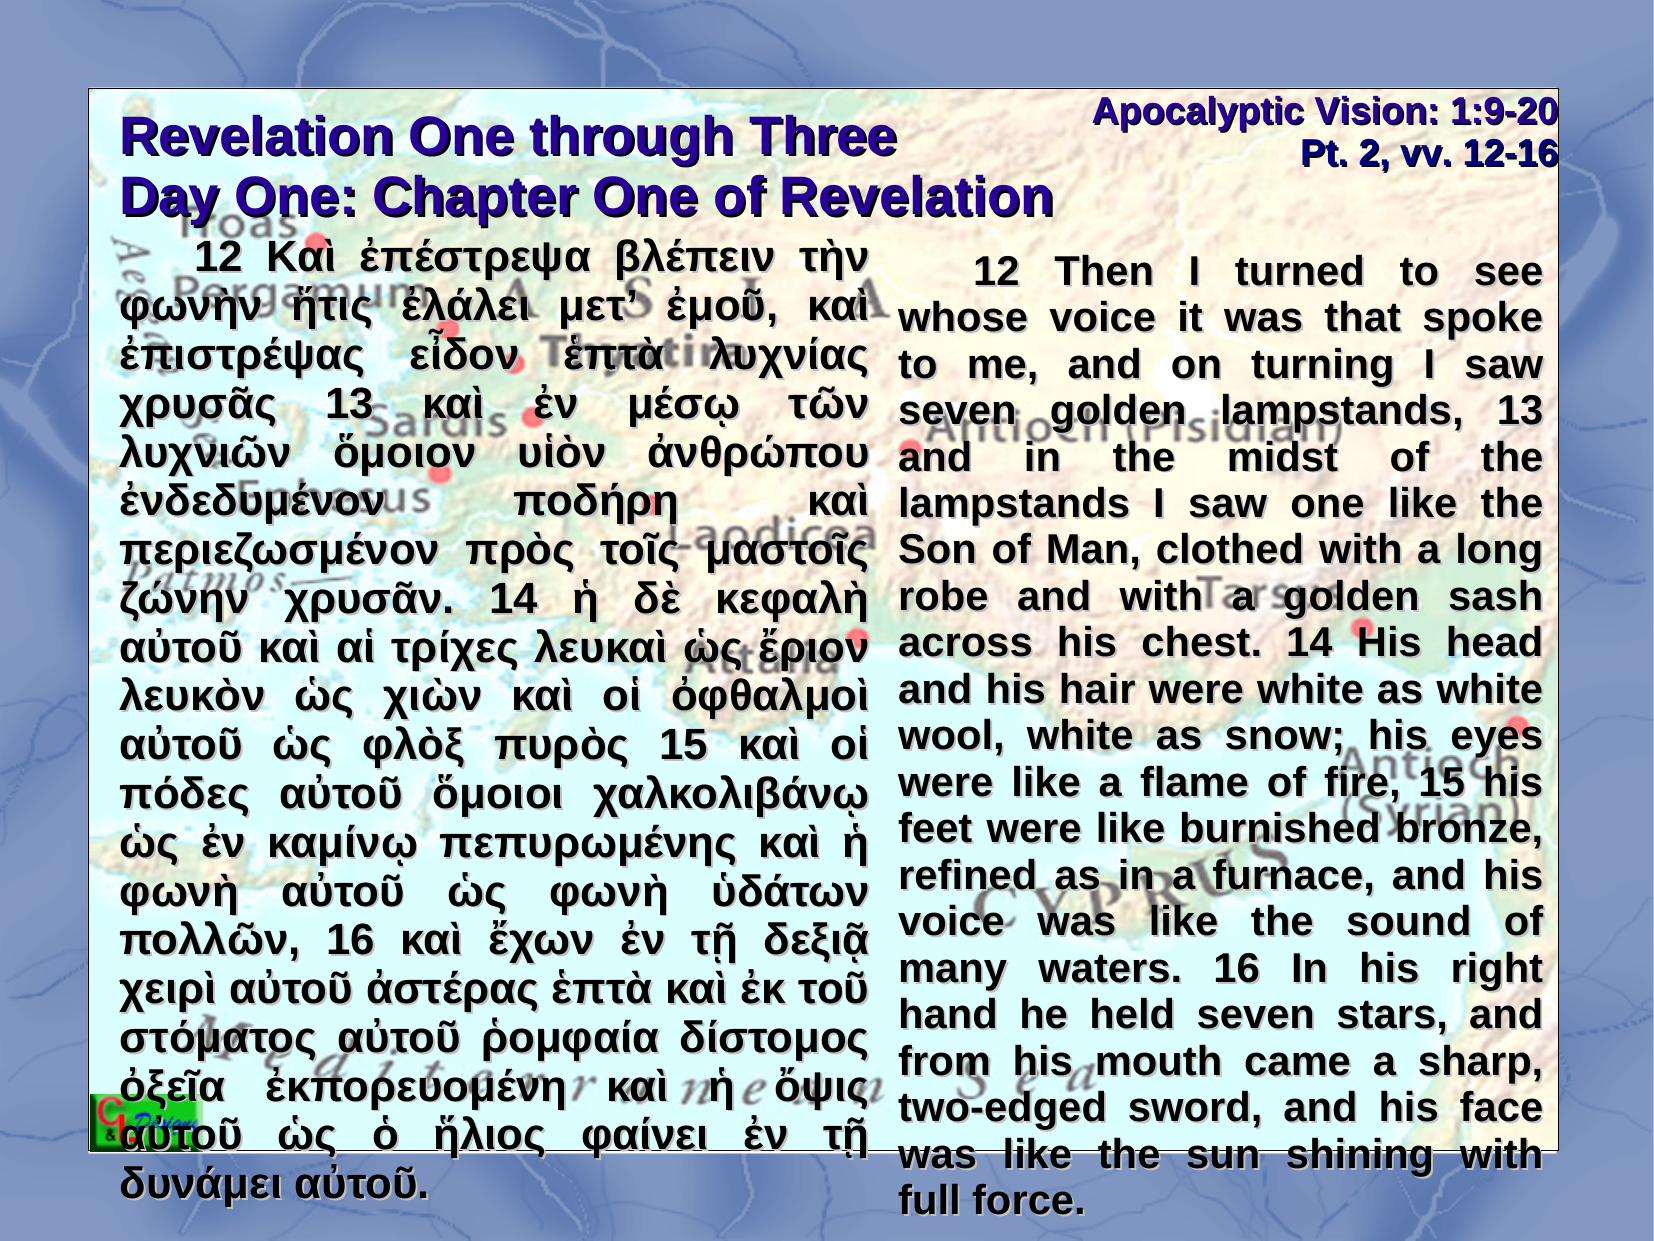

Apocalyptic Vision: 1:9-20
 Pt. 2, vv. 12-16
# Revelation One through Three Day One: Chapter One of Revelation
	12 Καὶ ἐπέστρεψα βλέπειν τὴν φωνὴν ἥτις ἐλάλει μετʼ ἐμοῦ, καὶ ἐπιστρέψας εἶδον ἑπτὰ λυχνίας χρυσᾶς 13 καὶ ἐν μέσῳ τῶν λυχνιῶν ὅμοιον υἱὸν ἀνθρώπου ἐνδεδυμένον ποδήρη καὶ περιεζωσμένον πρὸς τοῖς μαστοῖς ζώνην χρυσᾶν. 14 ἡ δὲ κεφαλὴ αὐτοῦ καὶ αἱ τρίχες λευκαὶ ὡς ἔριον λευκὸν ὡς χιὼν καὶ οἱ ὀφθαλμοὶ αὐτοῦ ὡς φλὸξ πυρὸς 15 καὶ οἱ πόδες αὐτοῦ ὅμοιοι χαλκολιβάνῳ ὡς ἐν καμίνῳ πεπυρωμένης καὶ ἡ φωνὴ αὐτοῦ ὡς φωνὴ ὑδάτων πολλῶν, 16 καὶ ἔχων ἐν τῇ δεξιᾷ χειρὶ αὐτοῦ ἀστέρας ἑπτὰ καὶ ἐκ τοῦ στόματος αὐτοῦ ῥομφαία δίστομος ὀξεῖα ἐκπορευομένη καὶ ἡ ὄψις αὐτοῦ ὡς ὁ ἥλιος φαίνει ἐν τῇ δυνάμει αὐτοῦ.
	12 Then I turned to see whose voice it was that spoke to me, and on turning I saw seven golden lampstands, 13 and in the midst of the lampstands I saw one like the Son of Man, clothed with a long robe and with a golden sash across his chest. 14 His head and his hair were white as white wool, white as snow; his eyes were like a flame of fire, 15 his feet were like burnished bronze, refined as in a furnace, and his voice was like the sound of many waters. 16 In his right hand he held seven stars, and from his mouth came a sharp, two-edged sword, and his face was like the sun shining with full force.